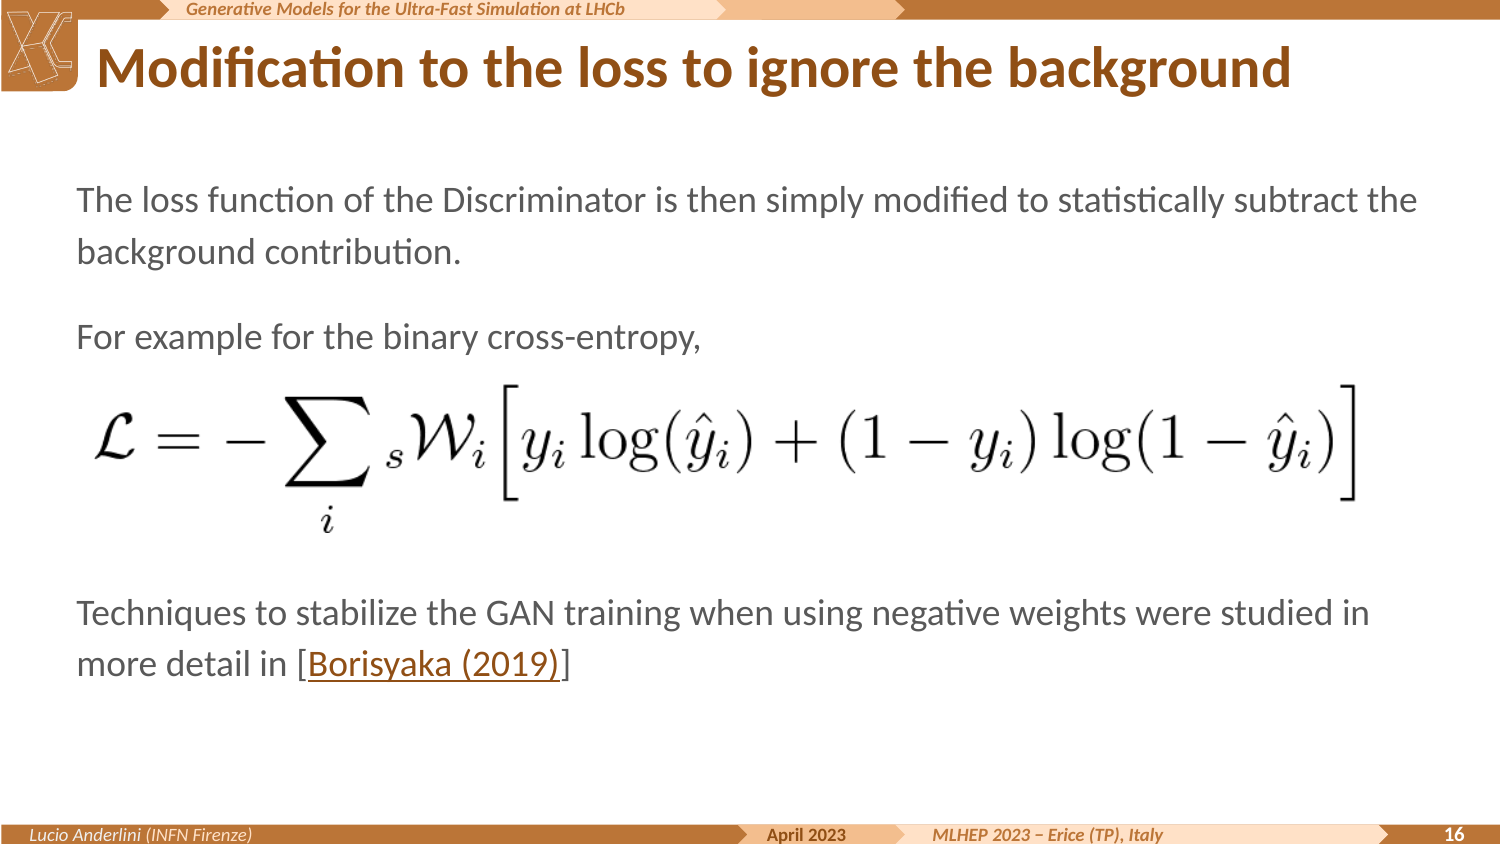

Modification to the loss to ignore the background
# The loss function of the Discriminator is then simply modified to statistically subtract the background contribution.
For example for the binary cross-entropy,
Techniques to stabilize the GAN training when using negative weights were studied in more detail in [Borisyaka (2019)]